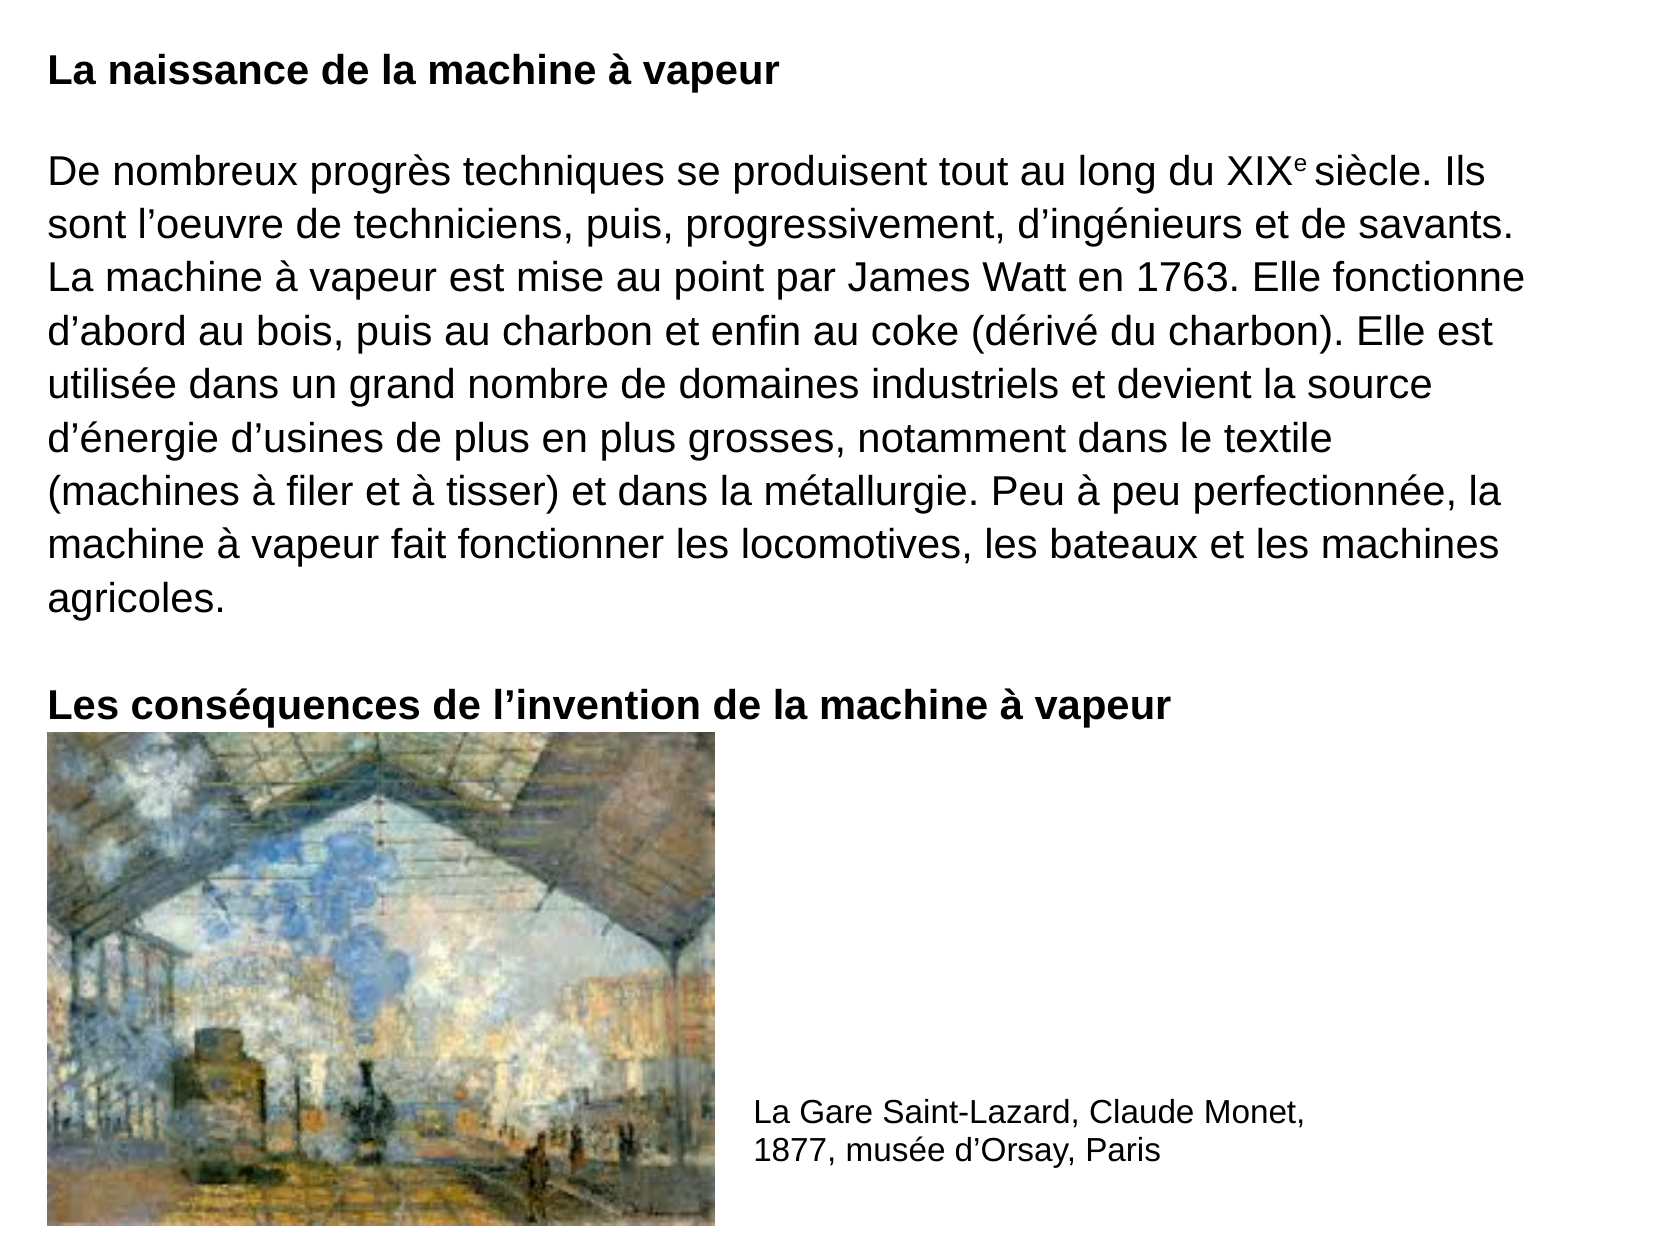

# La naissance de la machine à vapeur
De nombreux progrès techniques se produisent tout au long du XIXe siècle. Ils sont l’oeuvre de techniciens, puis, progressivement, d’ingénieurs et de savants. La machine à vapeur est mise au point par James Watt en 1763. Elle fonctionne d’abord au bois, puis au charbon et enfin au coke (dérivé du charbon). Elle est utilisée dans un grand nombre de domaines industriels et devient la source d’énergie d’usines de plus en plus grosses, notamment dans le textile (machines à filer et à tisser) et dans la métallurgie. Peu à peu perfectionnée, la machine à vapeur fait fonctionner les locomotives, les bateaux et les machines agricoles.
Les conséquences de l’invention de la machine à vapeur
La Gare Saint-Lazard, Claude Monet, 1877, musée d’Orsay, Paris